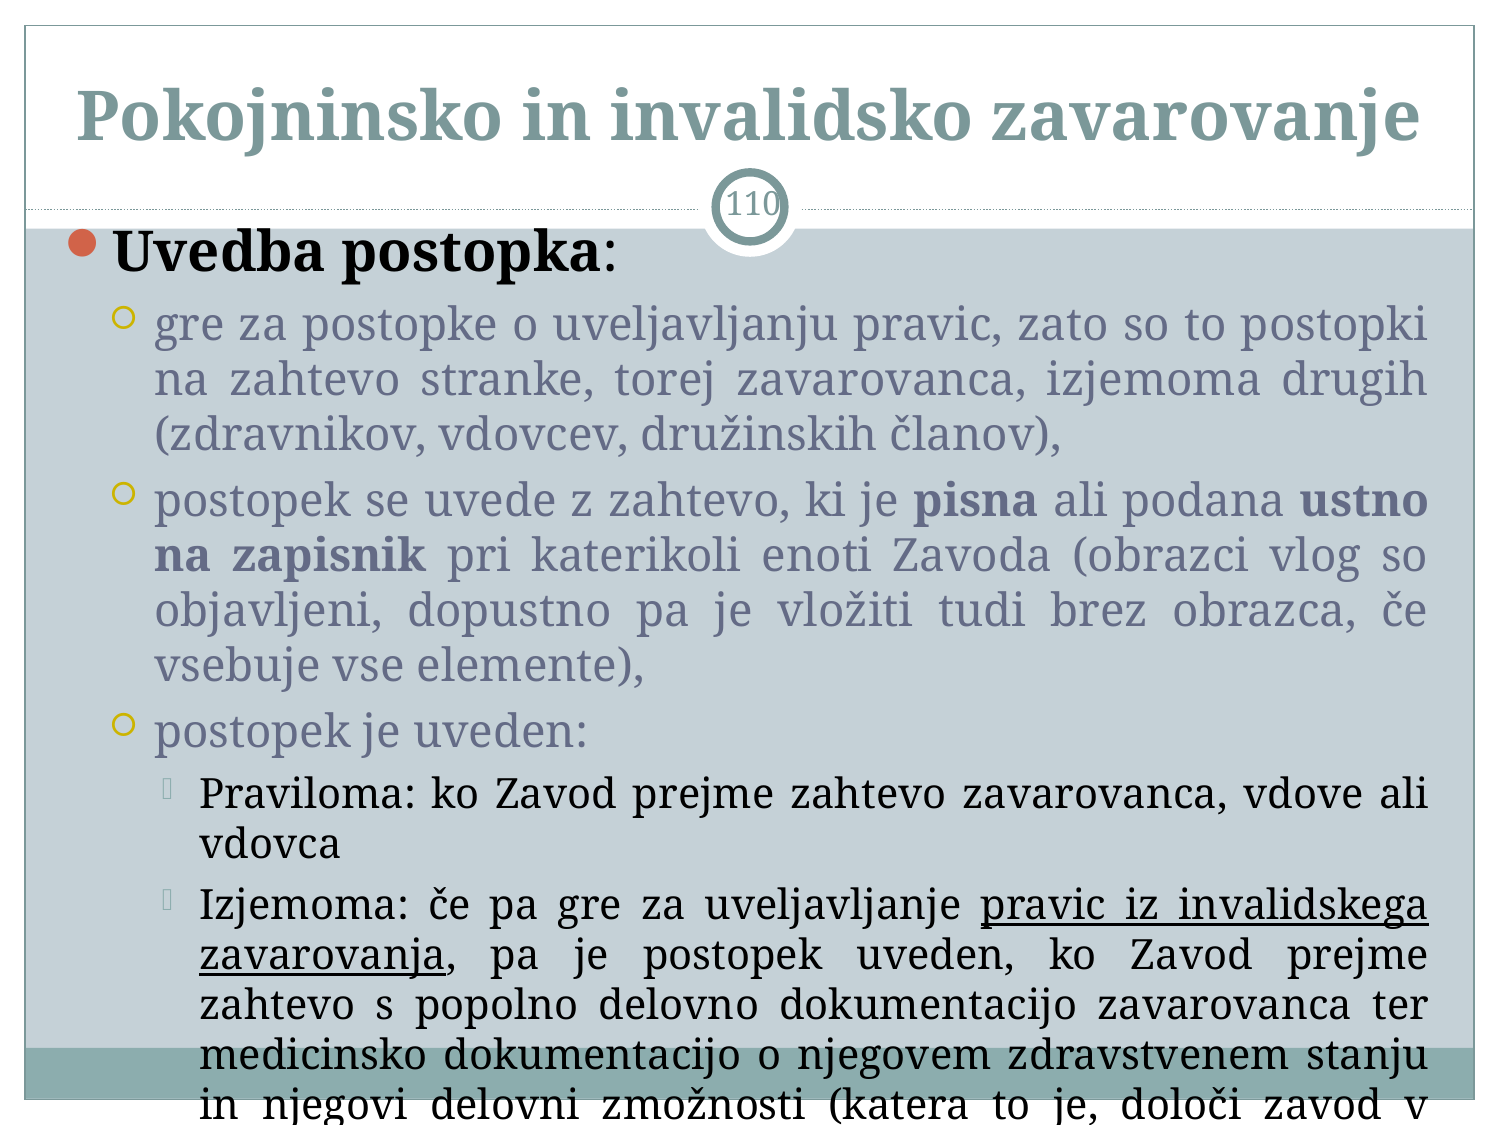

# Pokojninsko in invalidsko zavarovanje
Uvedba postopka:
gre za postopke o uveljavljanju pravic, zato so to postopki na zahtevo stranke, torej zavarovanca, izjemoma drugih (zdravnikov, vdovcev, družinskih članov),
postopek se uvede z zahtevo, ki je pisna ali podana ustno na zapisnik pri katerikoli enoti Zavoda (obrazci vlog so objavljeni, dopustno pa je vložiti tudi brez obrazca, če vsebuje vse elemente),
postopek je uveden:
Praviloma: ko Zavod prejme zahtevo zavarovanca, vdove ali vdovca
Izjemoma: če pa gre za uveljavljanje pravic iz invalidskega zavarovanja, pa je postopek uveden, ko Zavod prejme zahtevo s popolno delovno dokumentacijo zavarovanca ter medicinsko dokumentacijo o njegovem zdravstvenem stanju in njegovi delovni zmožnosti (katera to je, določi zavod v splošnem aktu – čl. 181/7).